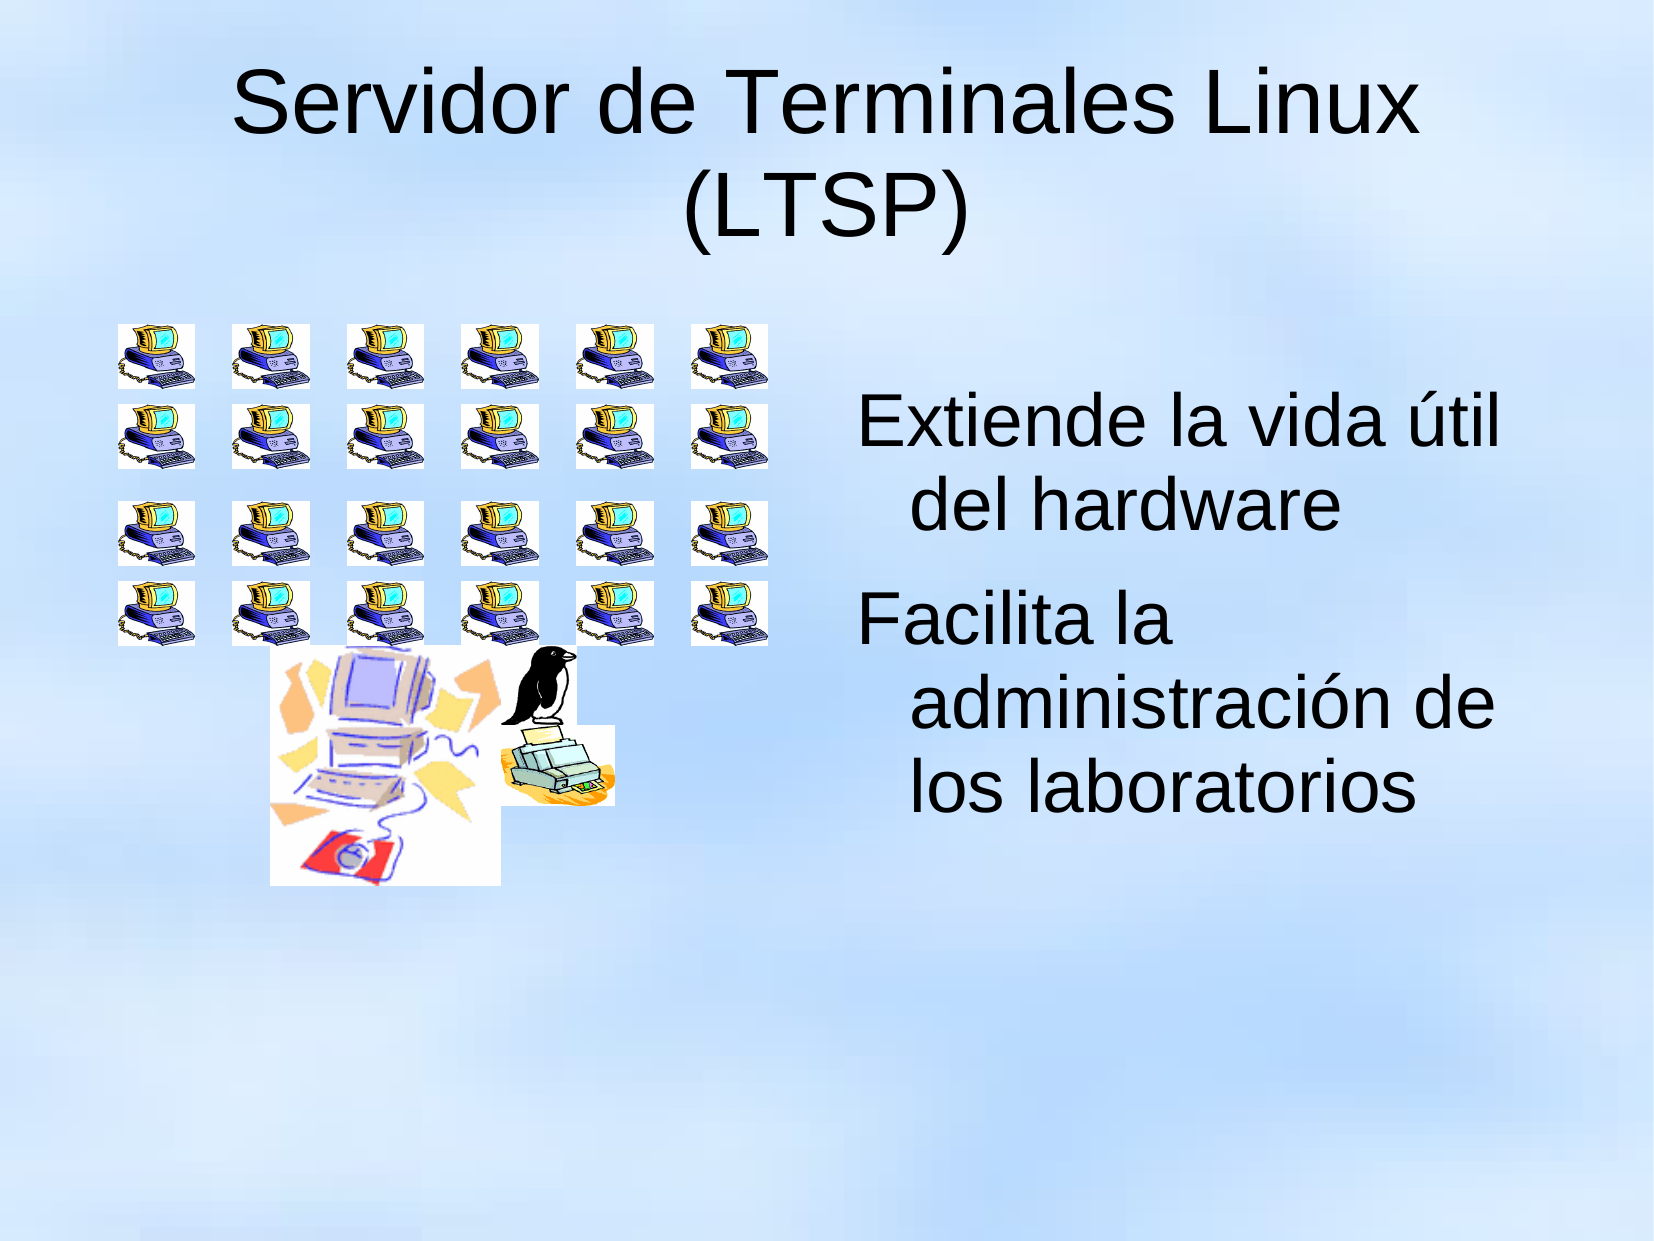

# Servidor de Terminales Linux (LTSP)
Extiende la vida útil del hardware
Facilita la administración de los laboratorios